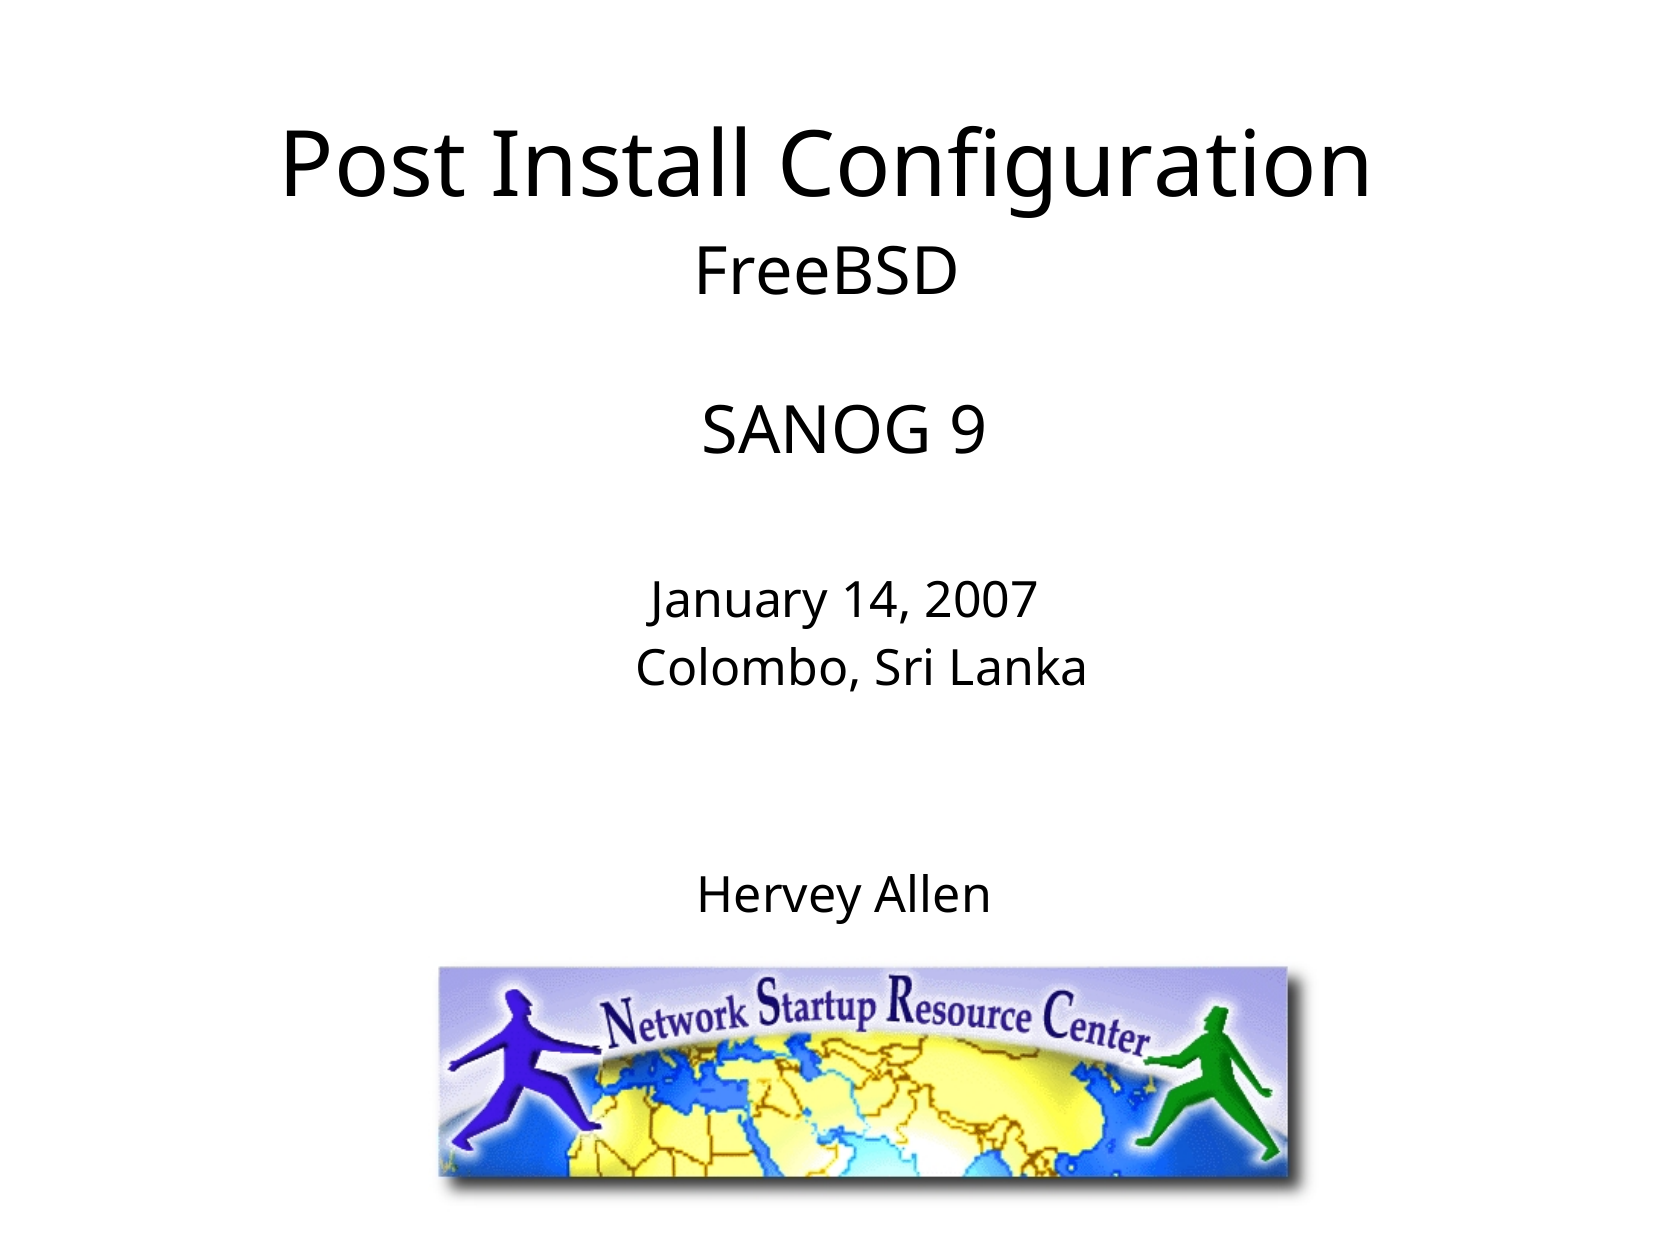

# Post Install Configuration FreeBSD
SANOG 9
January 14, 2007
Colombo, Sri Lanka
Hervey Allen